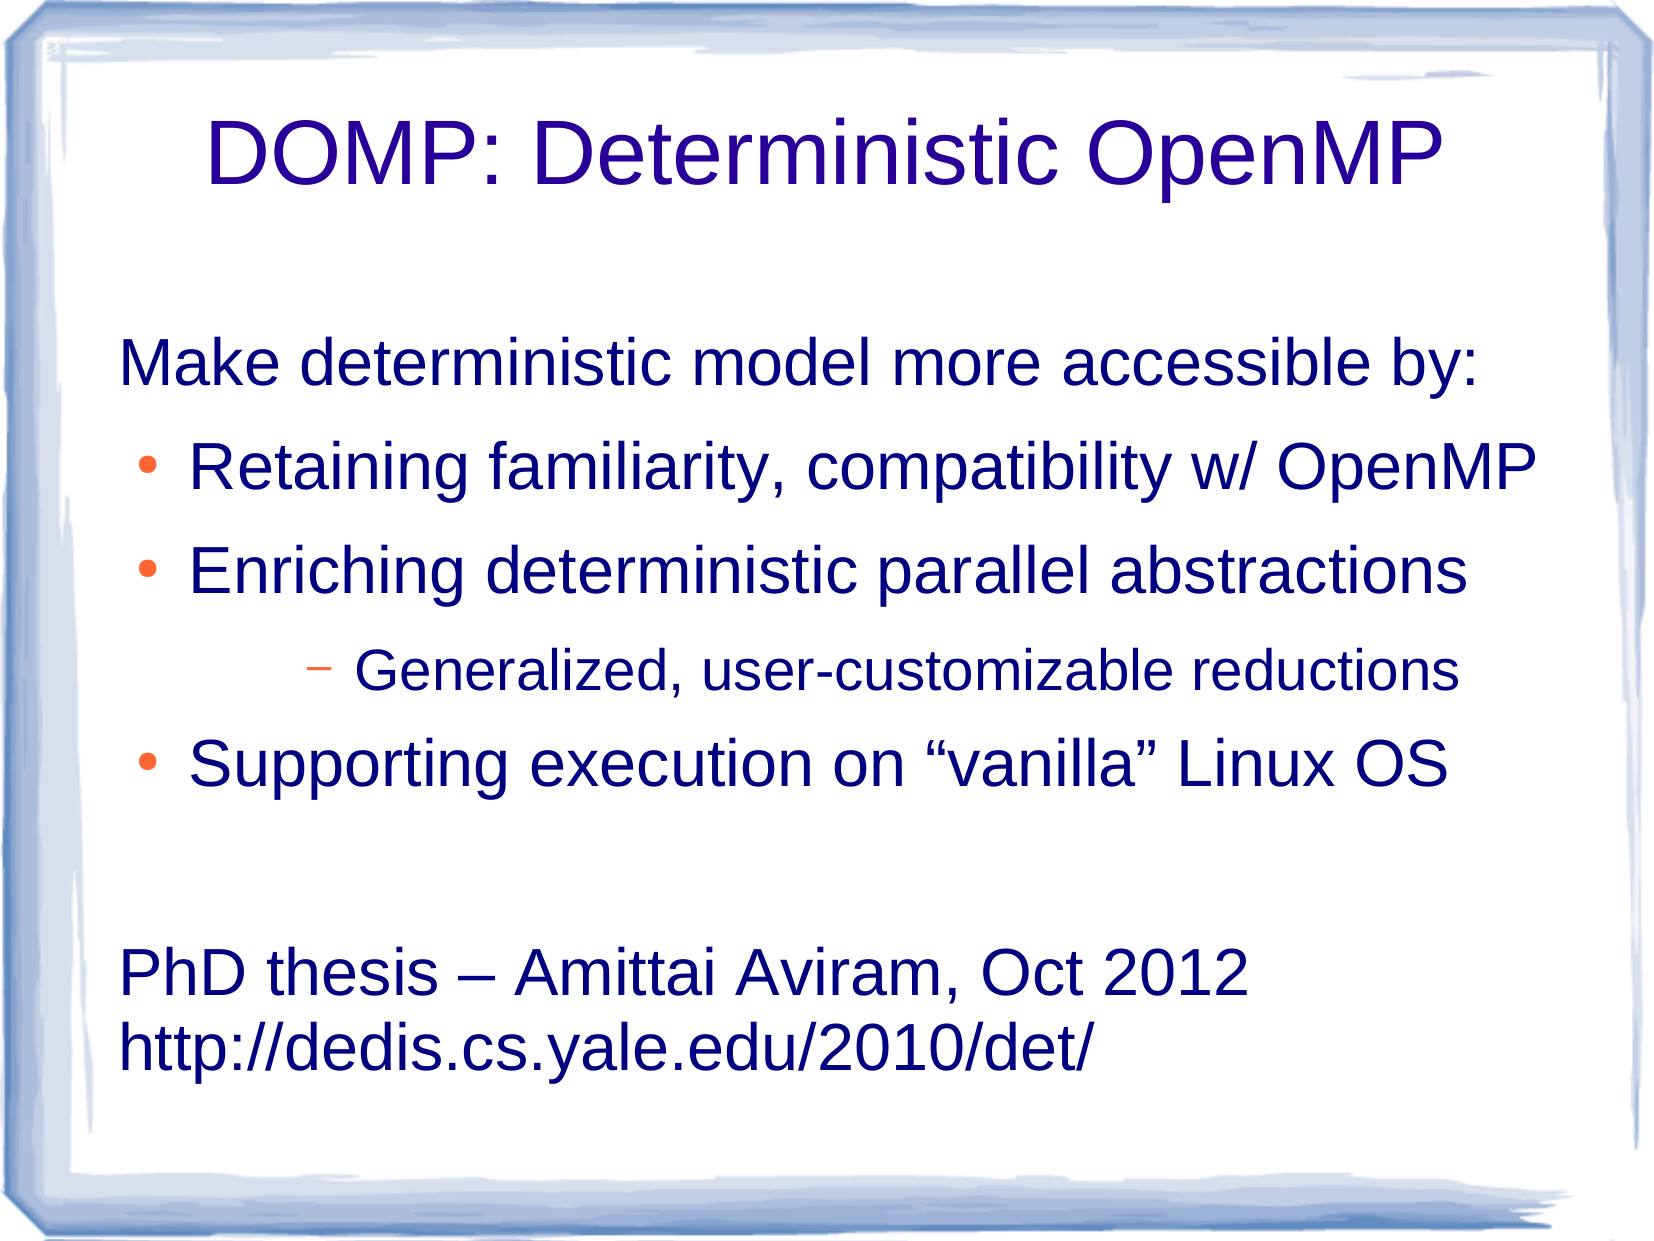

# DOMP: Deterministic OpenMP
Make deterministic model more accessible by:
Retaining familiarity, compatibility w/ OpenMP
Enriching deterministic parallel abstractions
Generalized, user-customizable reductions
Supporting execution on “vanilla” Linux OS
PhD thesis – Amittai Aviram, Oct 2012
http://dedis.cs.yale.edu/2010/det/